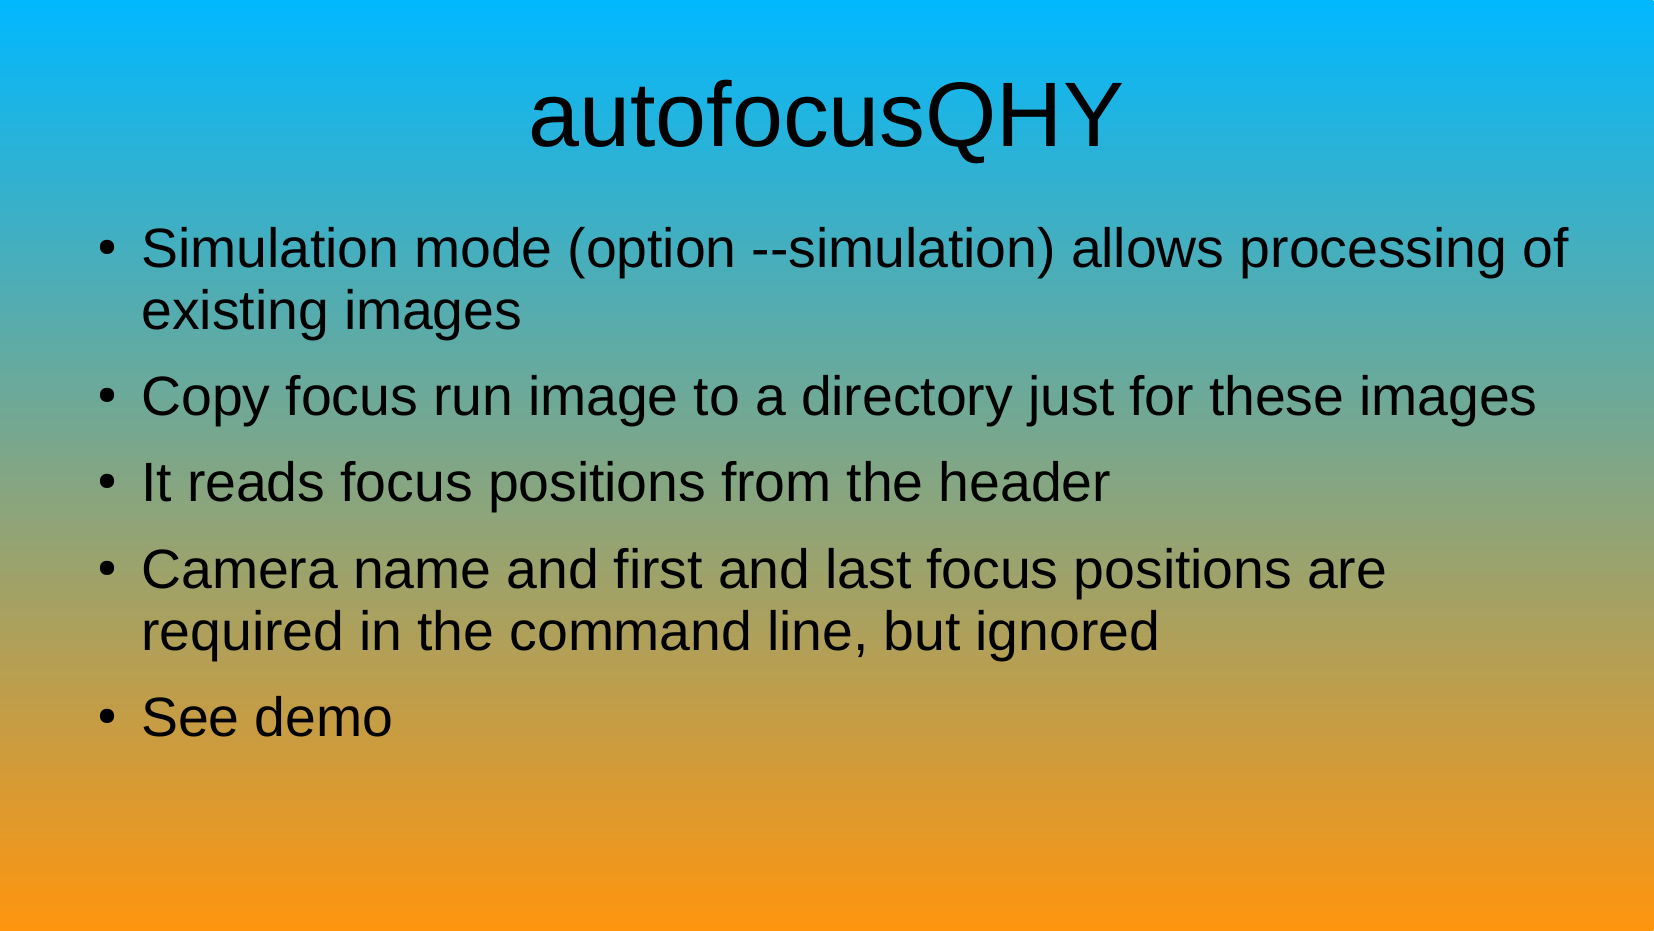

# autofocusQHY
Simulation mode (option --simulation) allows processing of existing images
Copy focus run image to a directory just for these images
It reads focus positions from the header
Camera name and first and last focus positions are required in the command line, but ignored
See demo